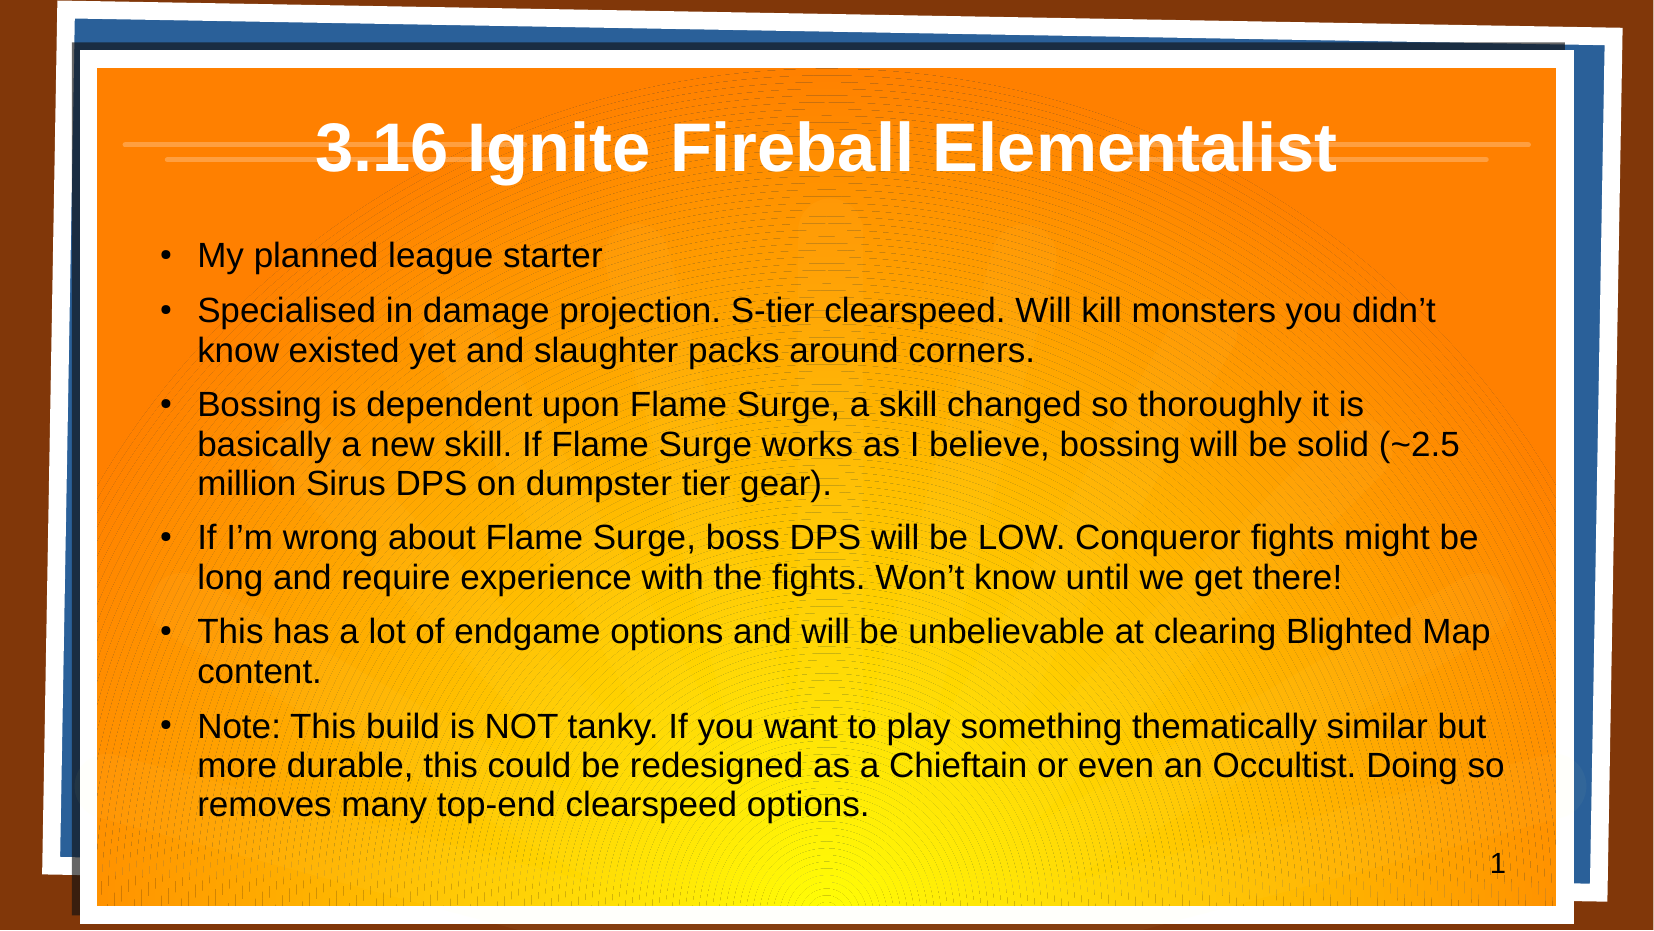

# 3.16 Ignite Fireball Elementalist
My planned league starter
Specialised in damage projection. S-tier clearspeed. Will kill monsters you didn’t know existed yet and slaughter packs around corners.
Bossing is dependent upon Flame Surge, a skill changed so thoroughly it is basically a new skill. If Flame Surge works as I believe, bossing will be solid (~2.5 million Sirus DPS on dumpster tier gear).
If I’m wrong about Flame Surge, boss DPS will be LOW. Conqueror fights might be long and require experience with the fights. Won’t know until we get there!
This has a lot of endgame options and will be unbelievable at clearing Blighted Map content.
Note: This build is NOT tanky. If you want to play something thematically similar but more durable, this could be redesigned as a Chieftain or even an Occultist. Doing so removes many top-end clearspeed options.
1